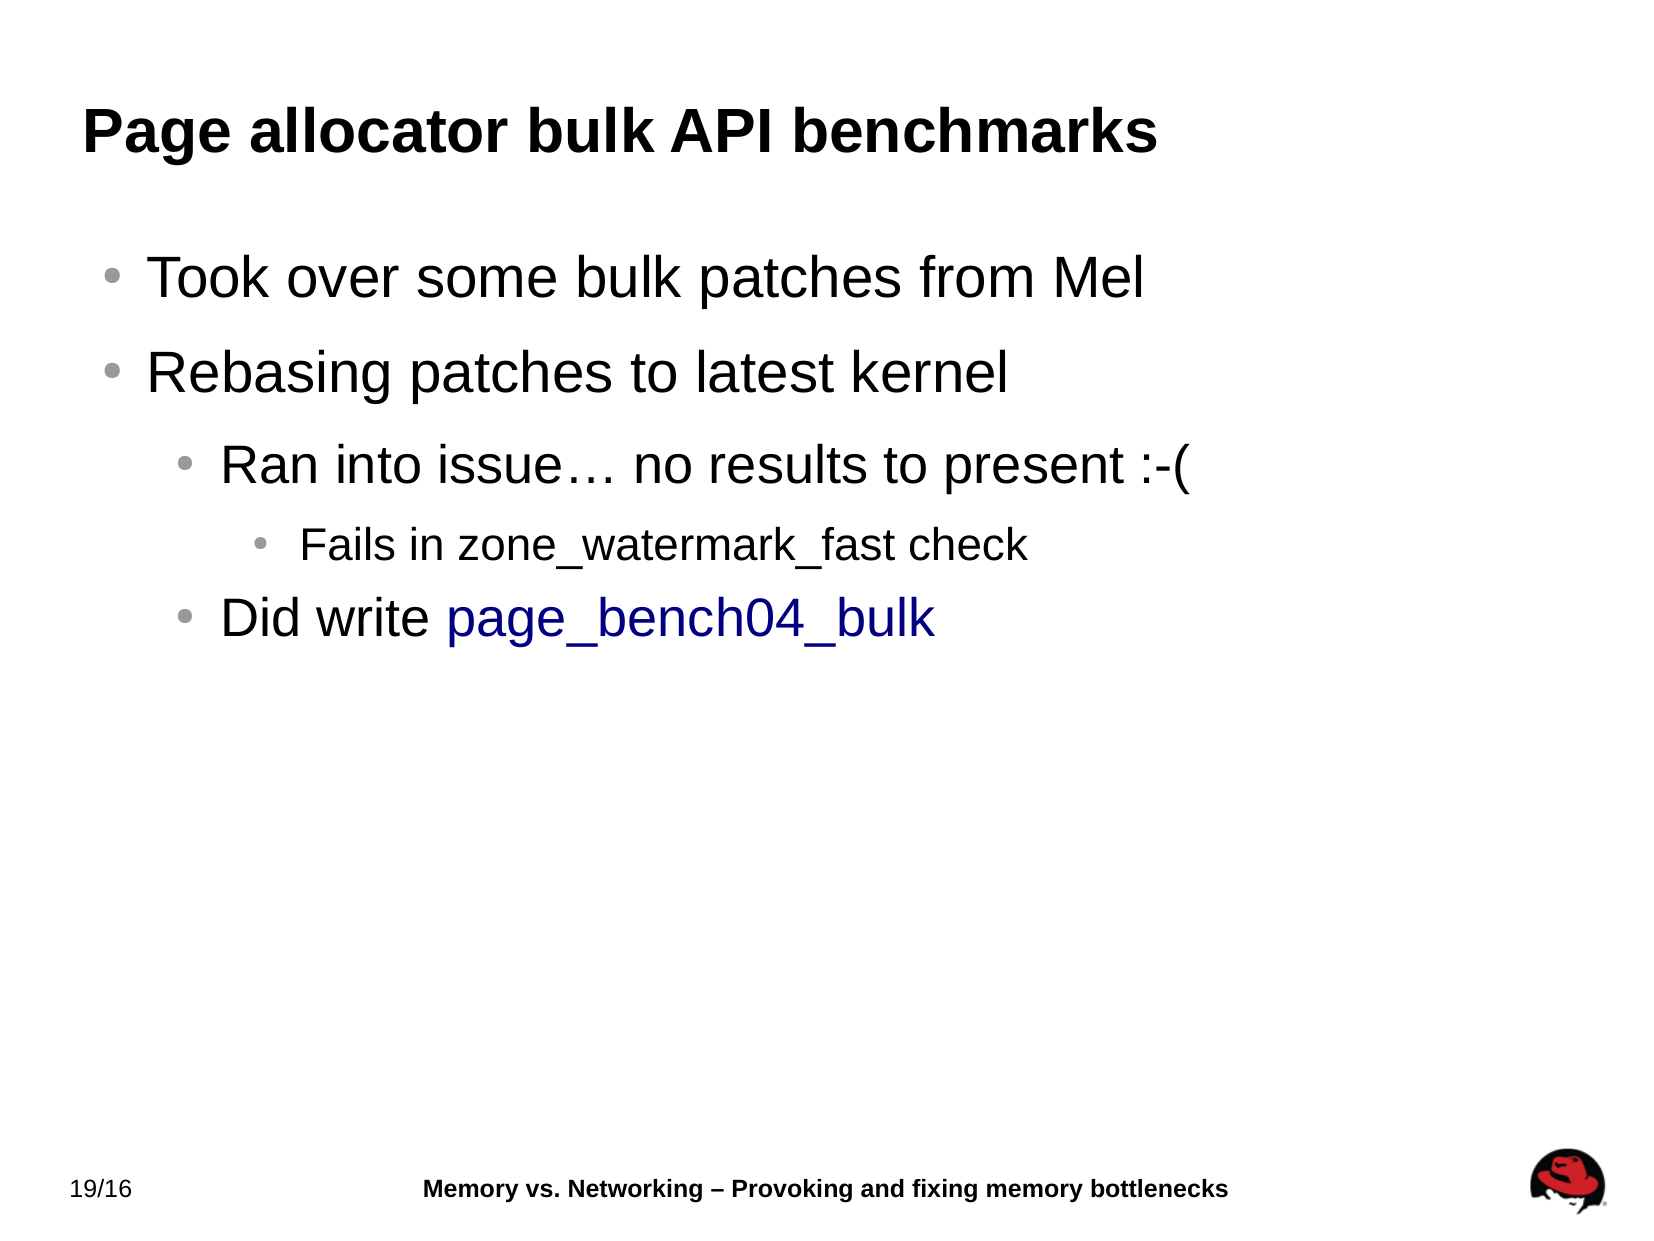

# Page allocator bulk API benchmarks
Took over some bulk patches from Mel
Rebasing patches to latest kernel
Ran into issue… no results to present :-(
Fails in zone_watermark_fast check
Did write page_bench04_bulk